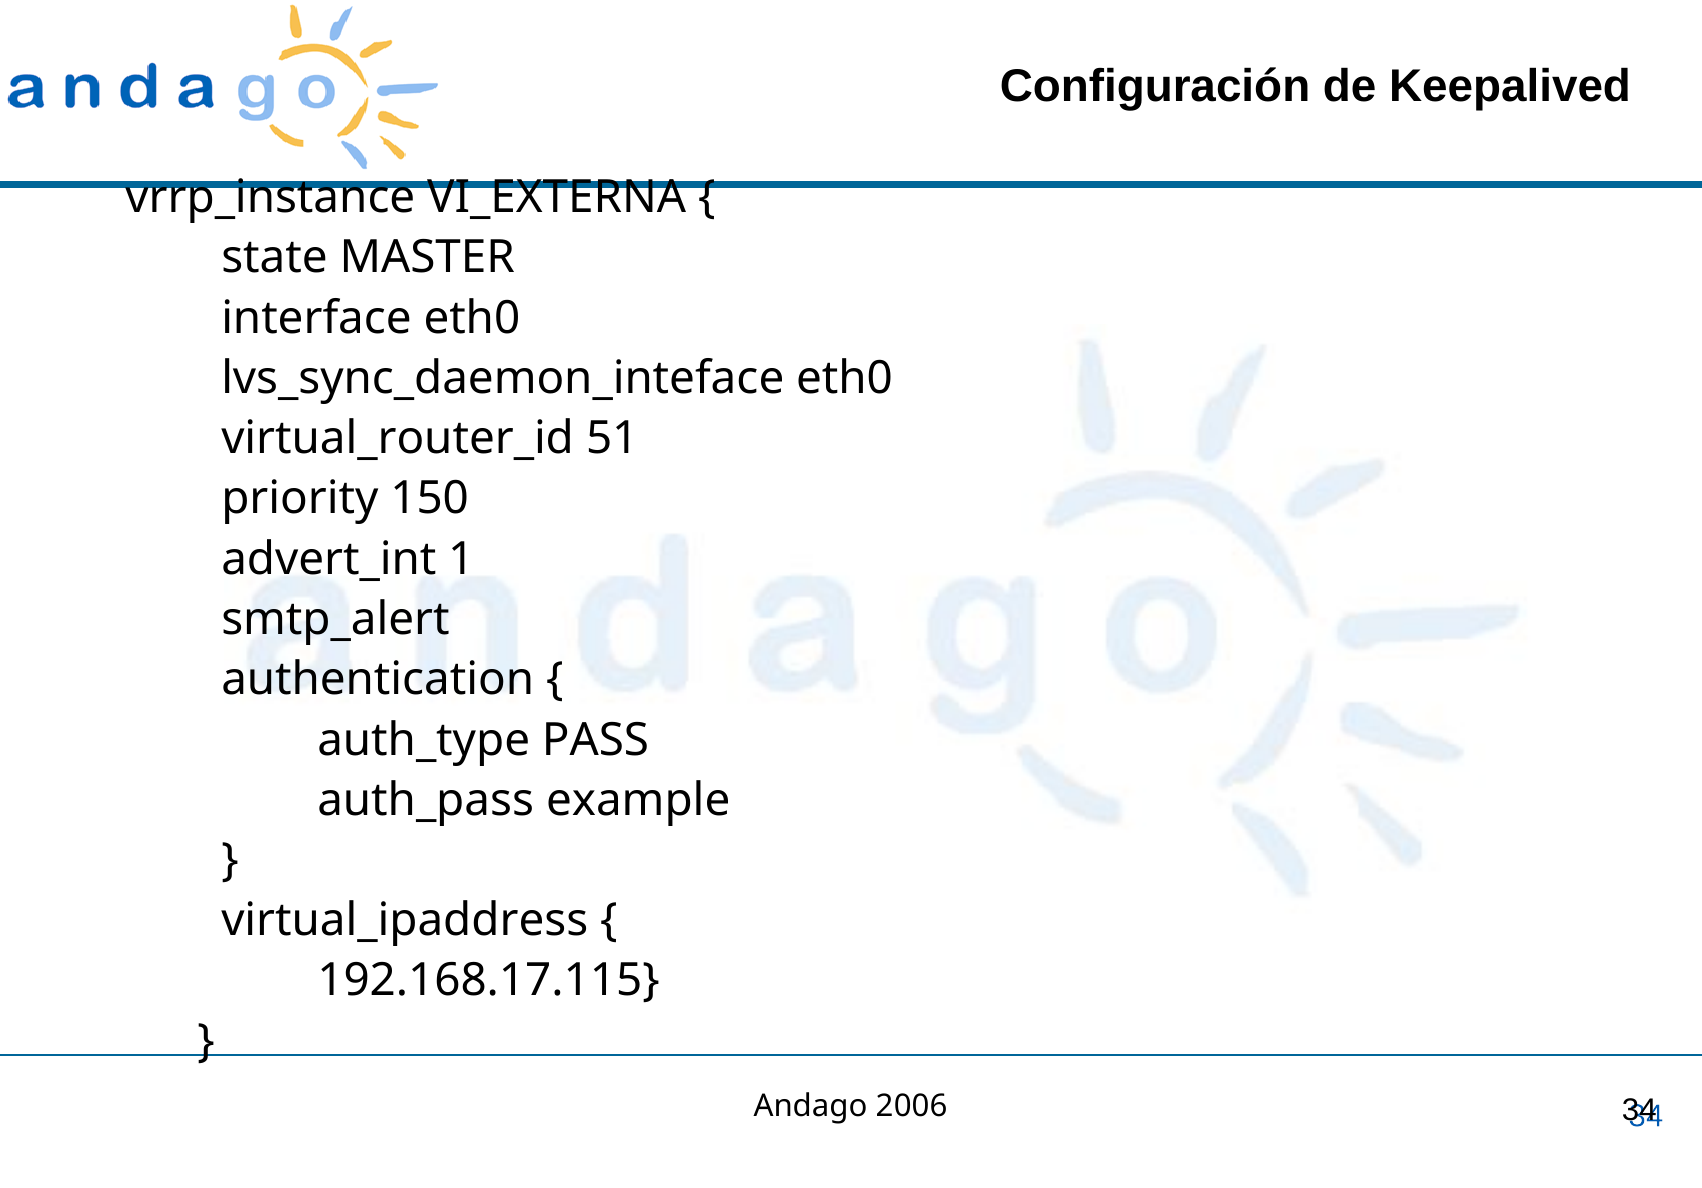

# Configuración de Keepalived
vrrp_instance VI_EXTERNA {
 state MASTER
 interface eth0
 lvs_sync_daemon_inteface eth0
 virtual_router_id 51
 priority 150
 advert_int 1
 smtp_alert
 authentication {
 auth_type PASS
 auth_pass example
 }
 virtual_ipaddress {
 192.168.17.115}
 }